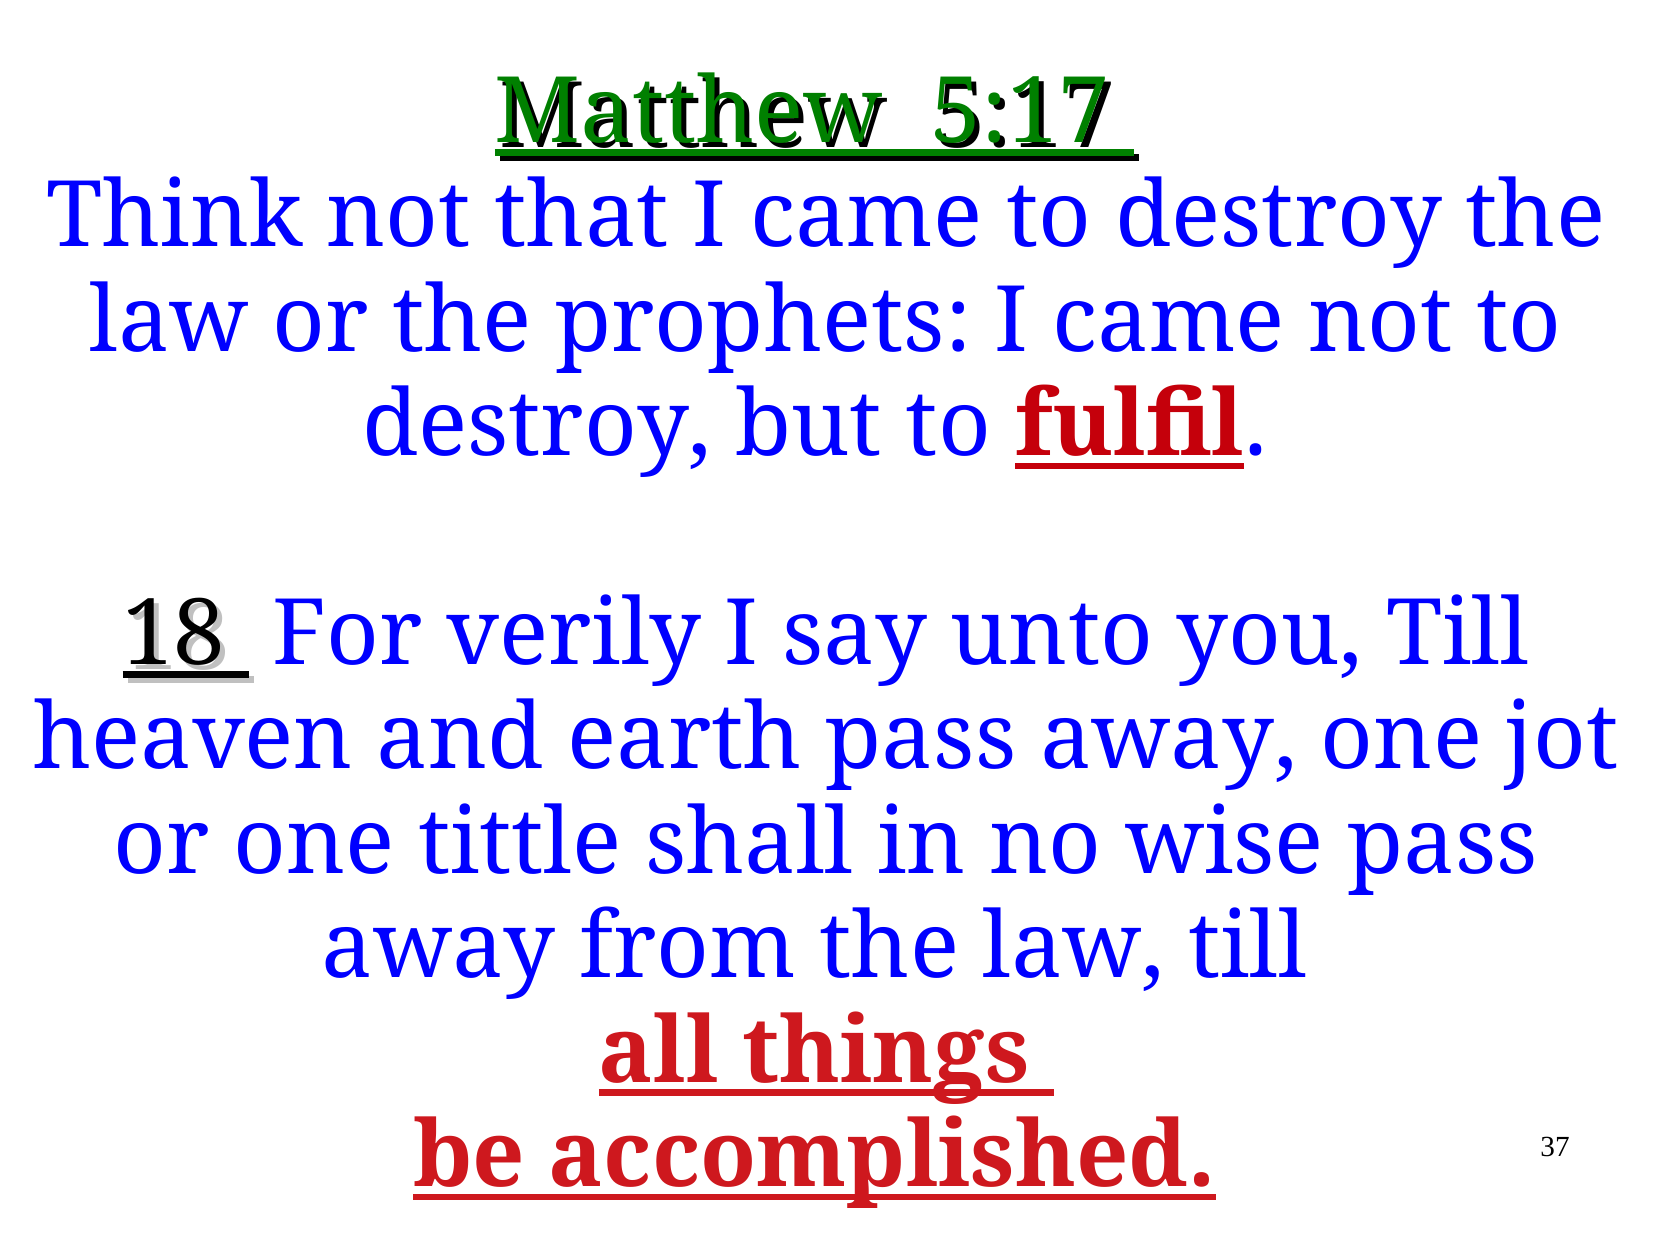

Matthew 5:17
Think not that I came to destroy the law or the prophets: I came not to destroy, but to fulfil.
18 For verily I say unto you, Till heaven and earth pass away, one jot or one tittle shall in no wise pass away from the law, till
all things
be accomplished.
37